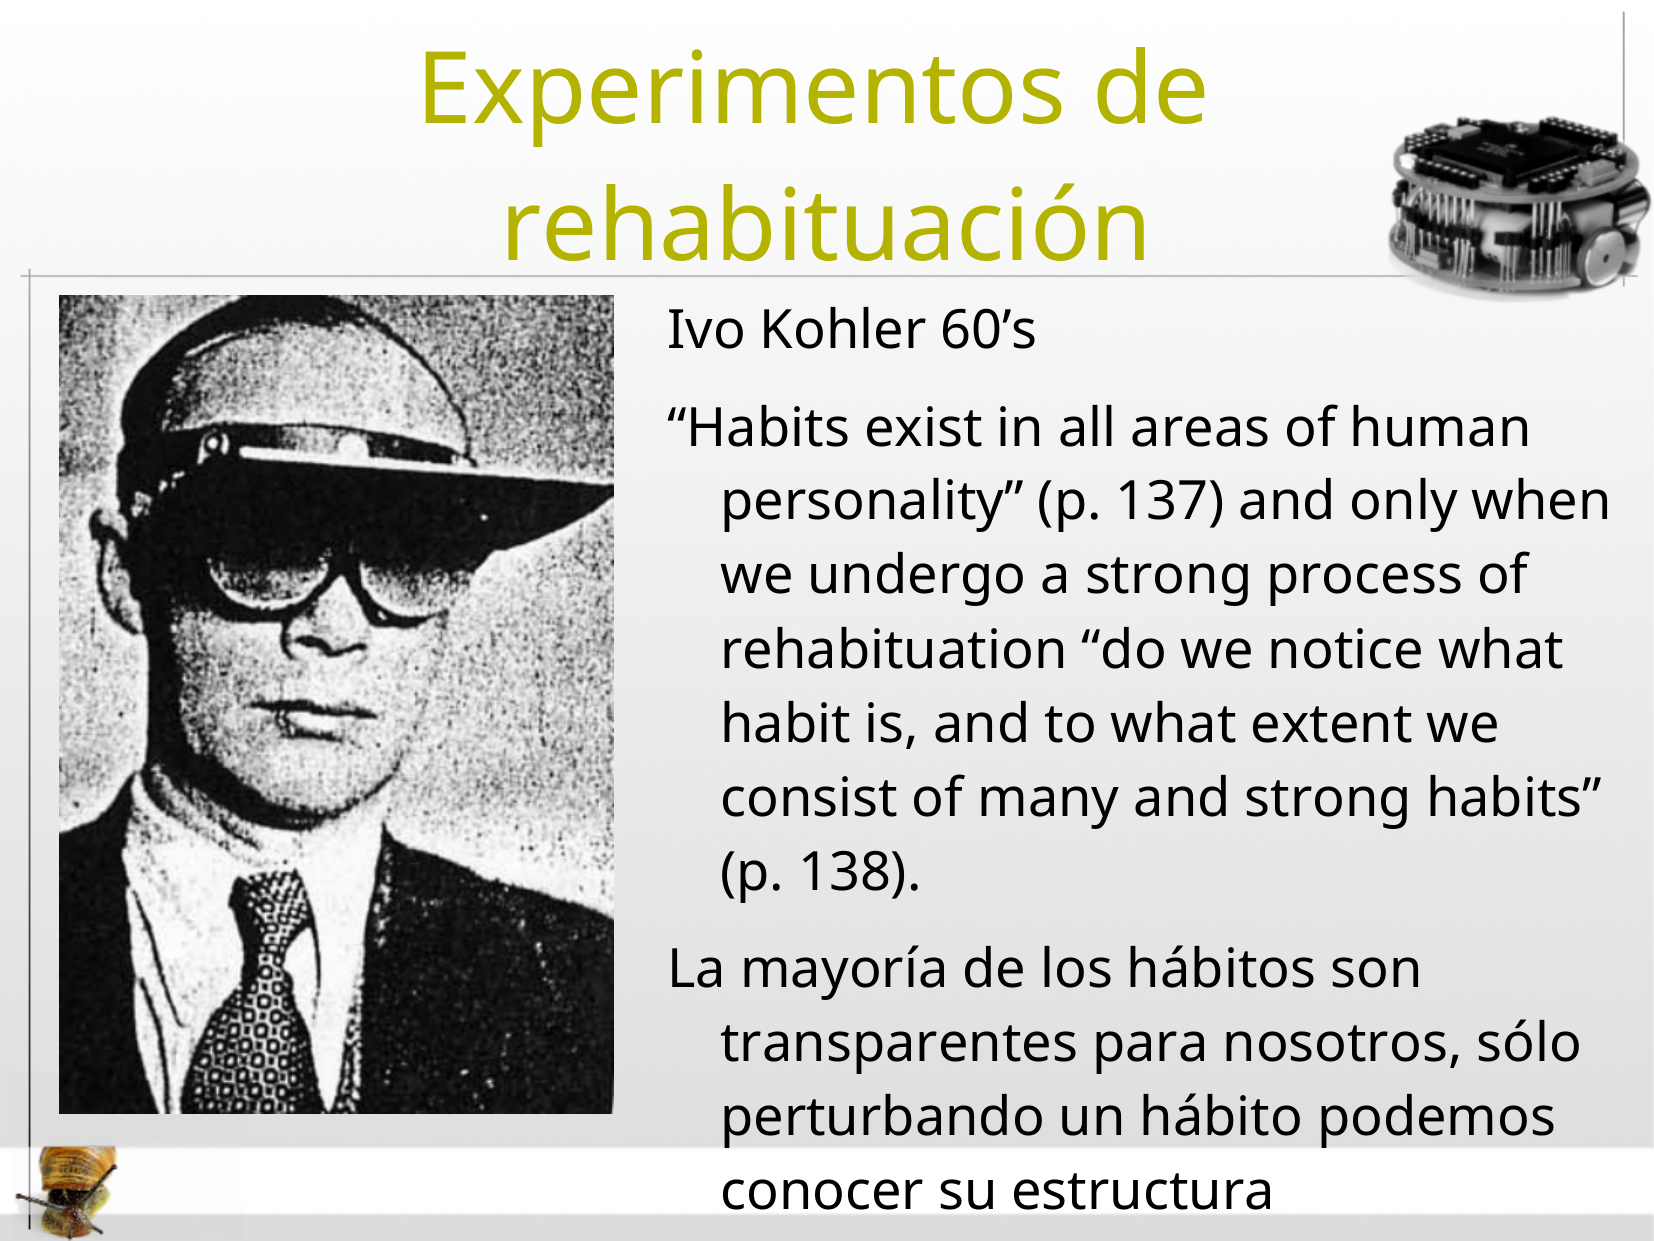

# Experimentos de rehabituación
Ivo Kohler 60’s
“Habits exist in all areas of human personality” (p. 137) and only when we undergo a strong process of rehabituation “do we notice what habit is, and to what extent we consist of many and strong habits” (p. 138).
La mayoría de los hábitos son transparentes para nosotros, sólo perturbando un hábito podemos conocer su estructura
Inversión visual